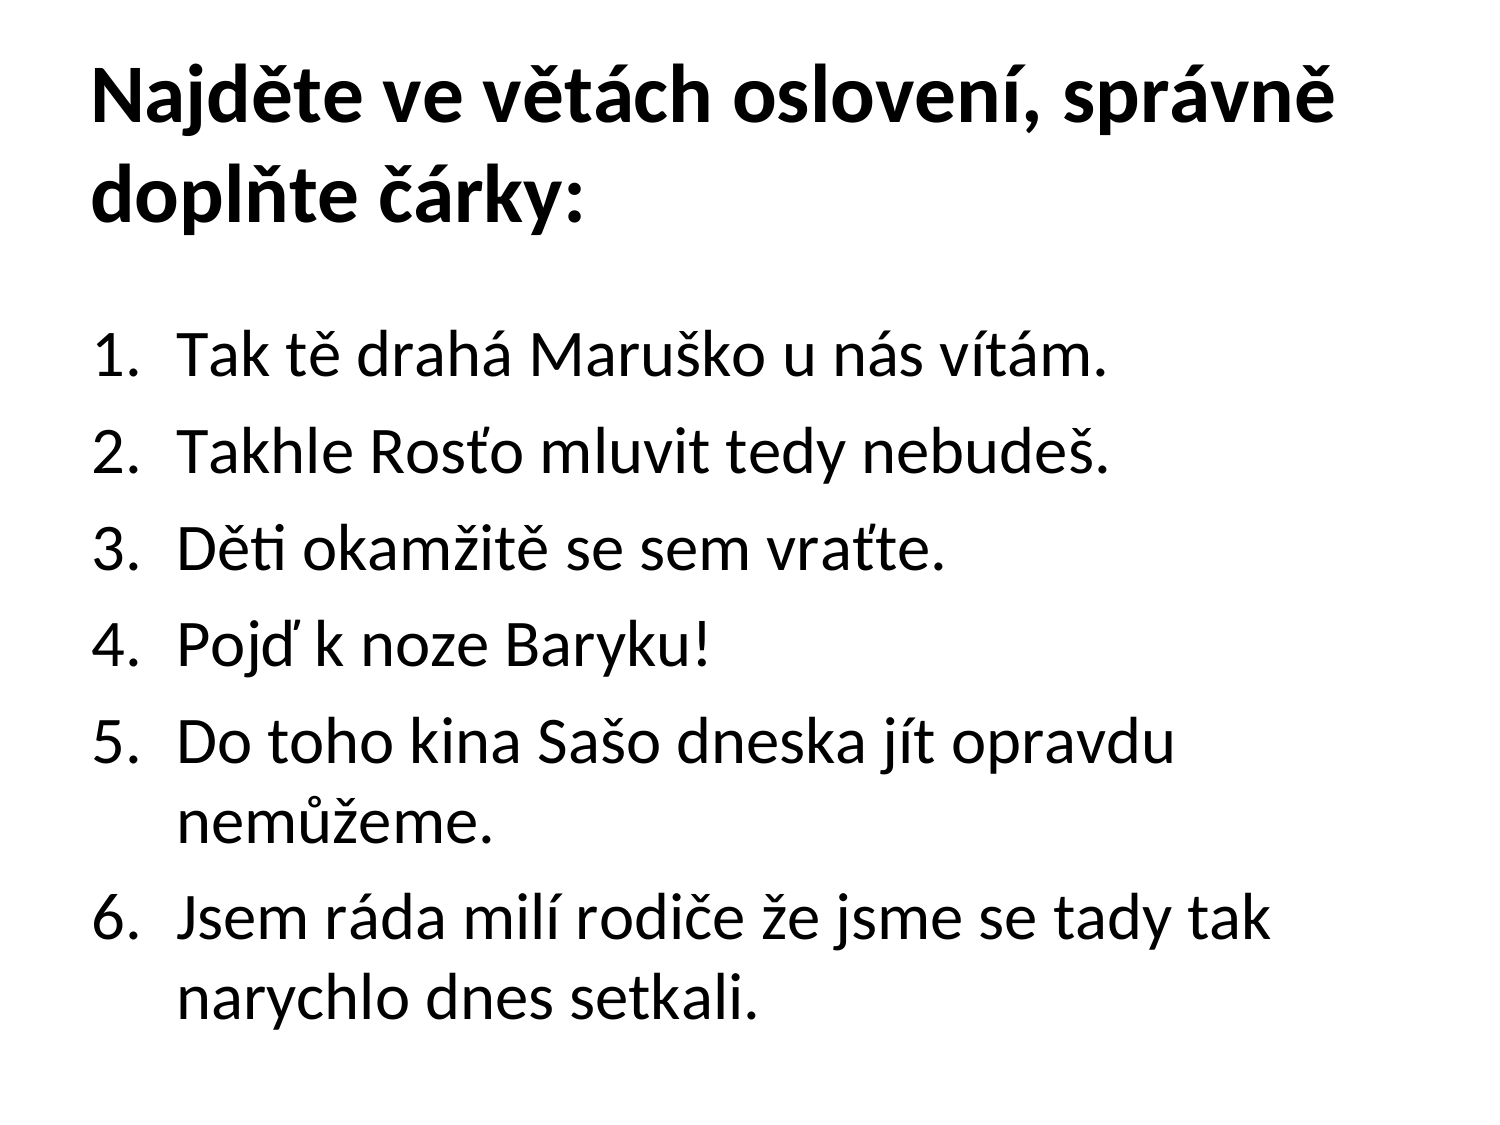

# Najděte ve větách oslovení, správně doplňte čárky:
Tak tě drahá Maruško u nás vítám.
Takhle Rosťo mluvit tedy nebudeš.
Děti okamžitě se sem vraťte.
Pojď k noze Baryku!
Do toho kina Sašo dneska jít opravdu nemůžeme.
Jsem ráda milí rodiče že jsme se tady tak narychlo dnes setkali.